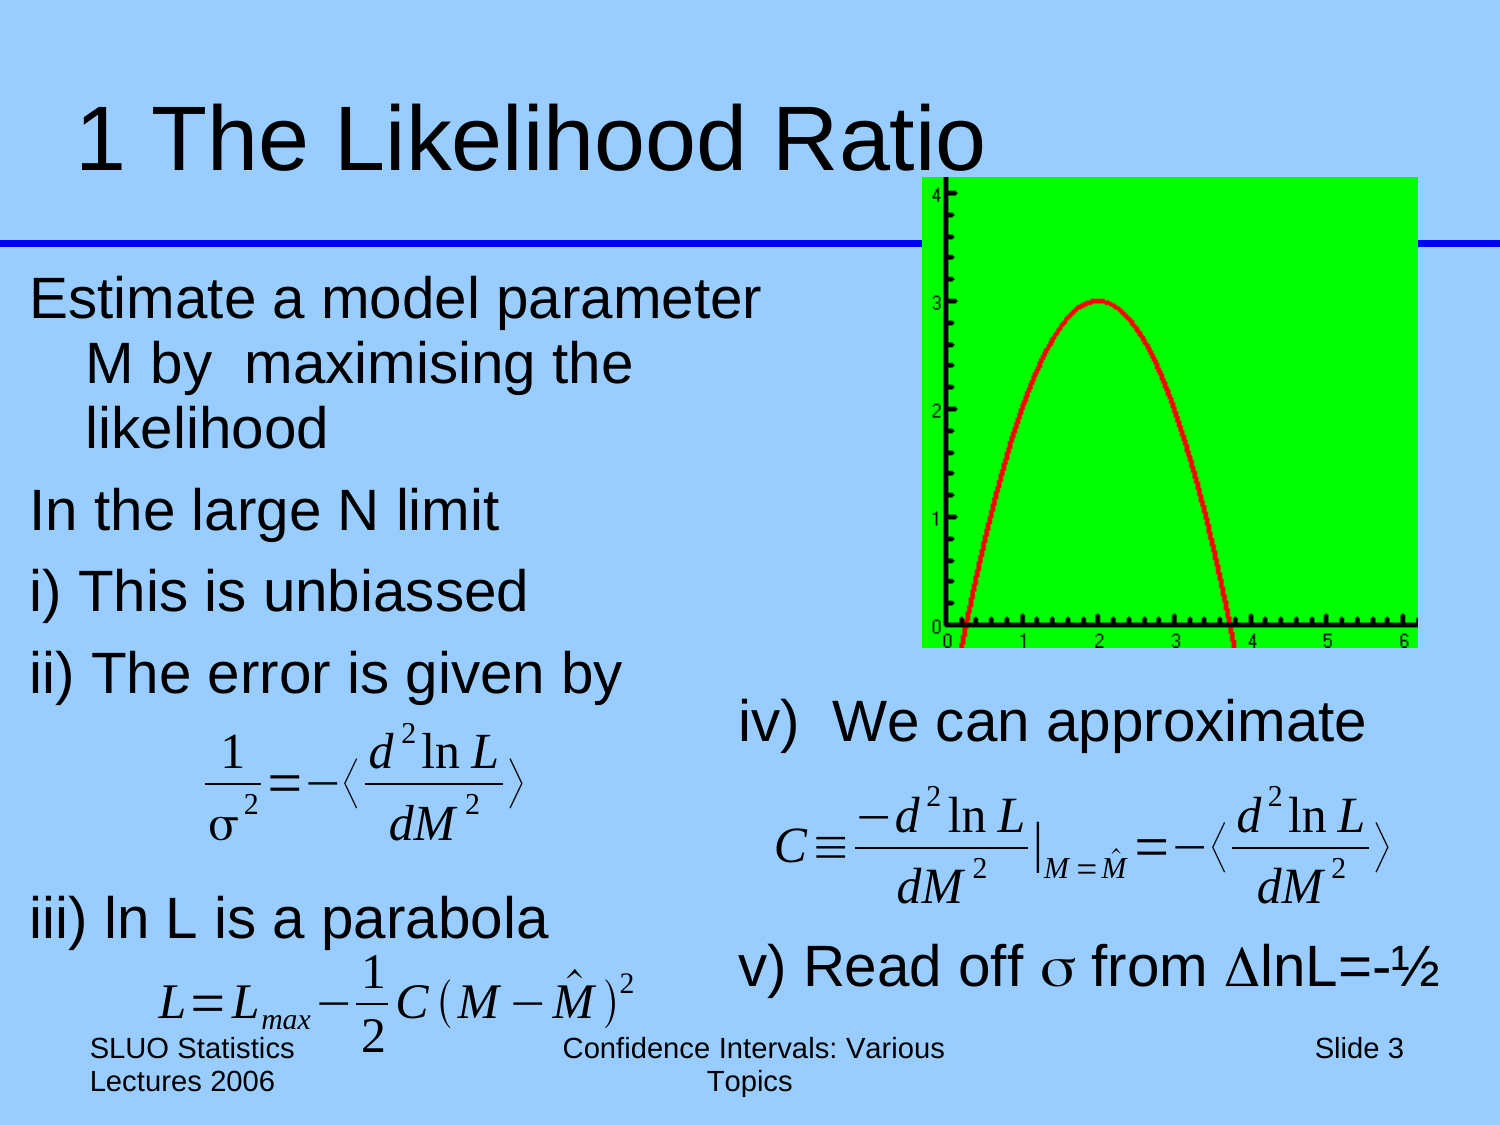

# 1 The Likelihood Ratio
Estimate a model parameter M by maximising the likelihood
In the large N limit
i) This is unbiassed
ii) The error is given by
iii) ln L is a parabola
iv) We can approximate
v) Read off s from lnL=-½
3